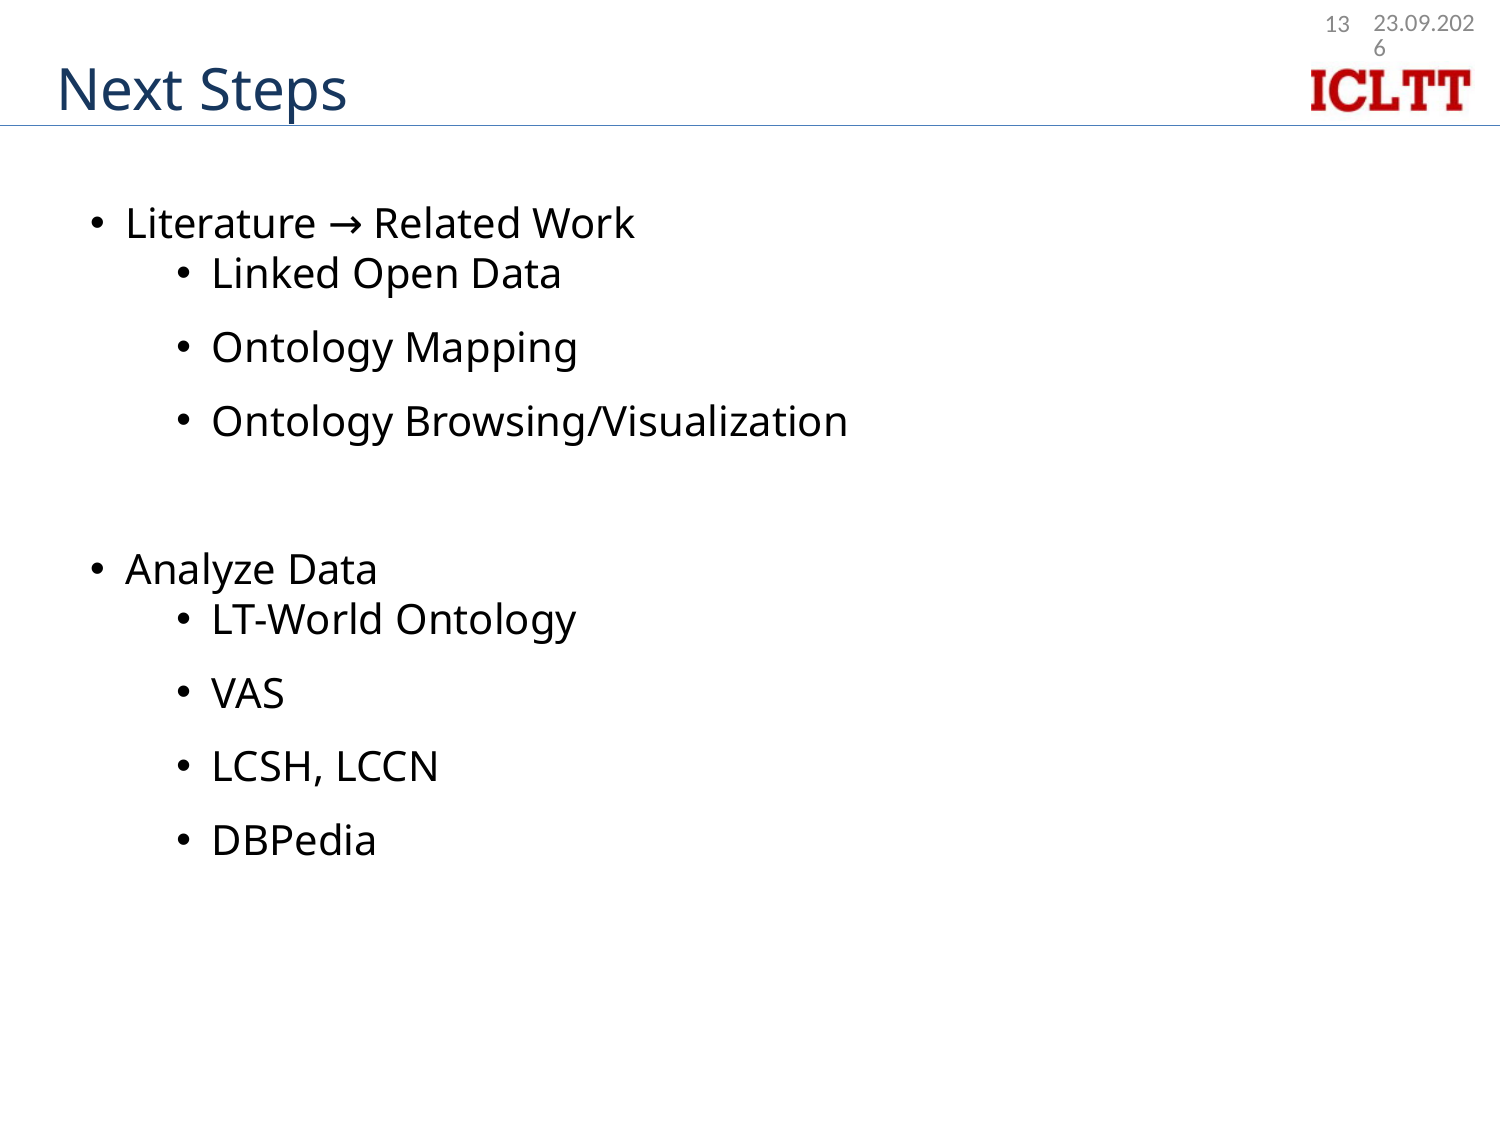

13
# Next Steps
Literature → Related Work
Linked Open Data
Ontology Mapping
Ontology Browsing/Visualization
Analyze Data
LT-World Ontology
VAS
LCSH, LCCN
DBPedia